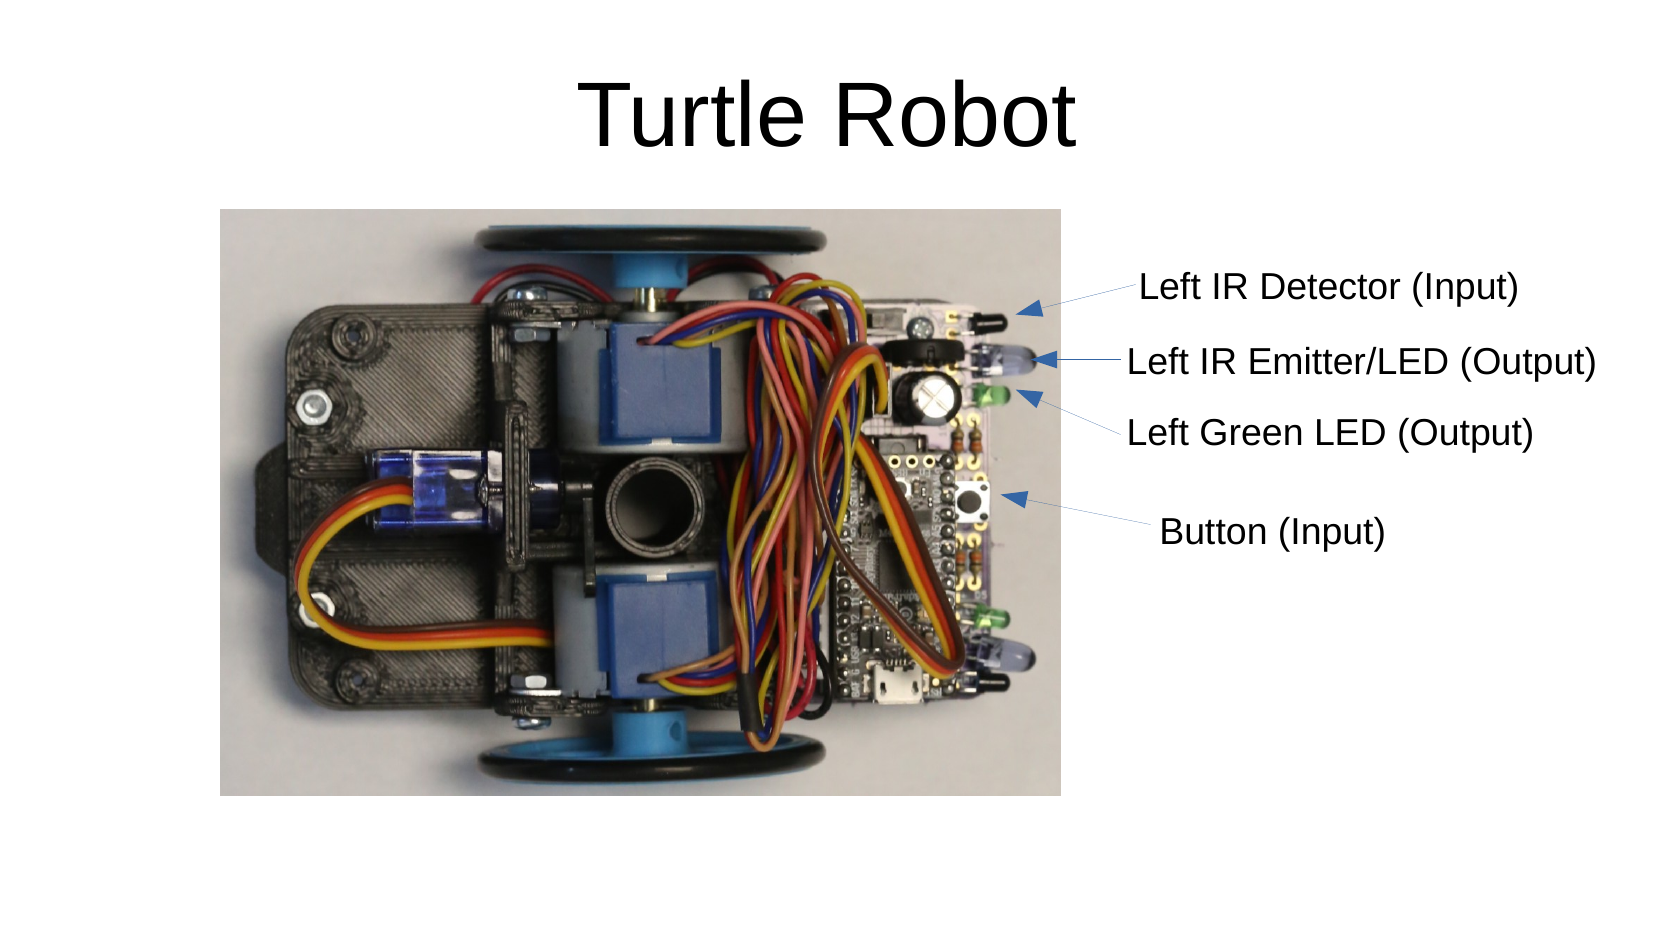

# Turtle Robot
Left IR Detector (Input)
Left IR Emitter/LED (Output)
Left Green LED (Output)
Button (Input)